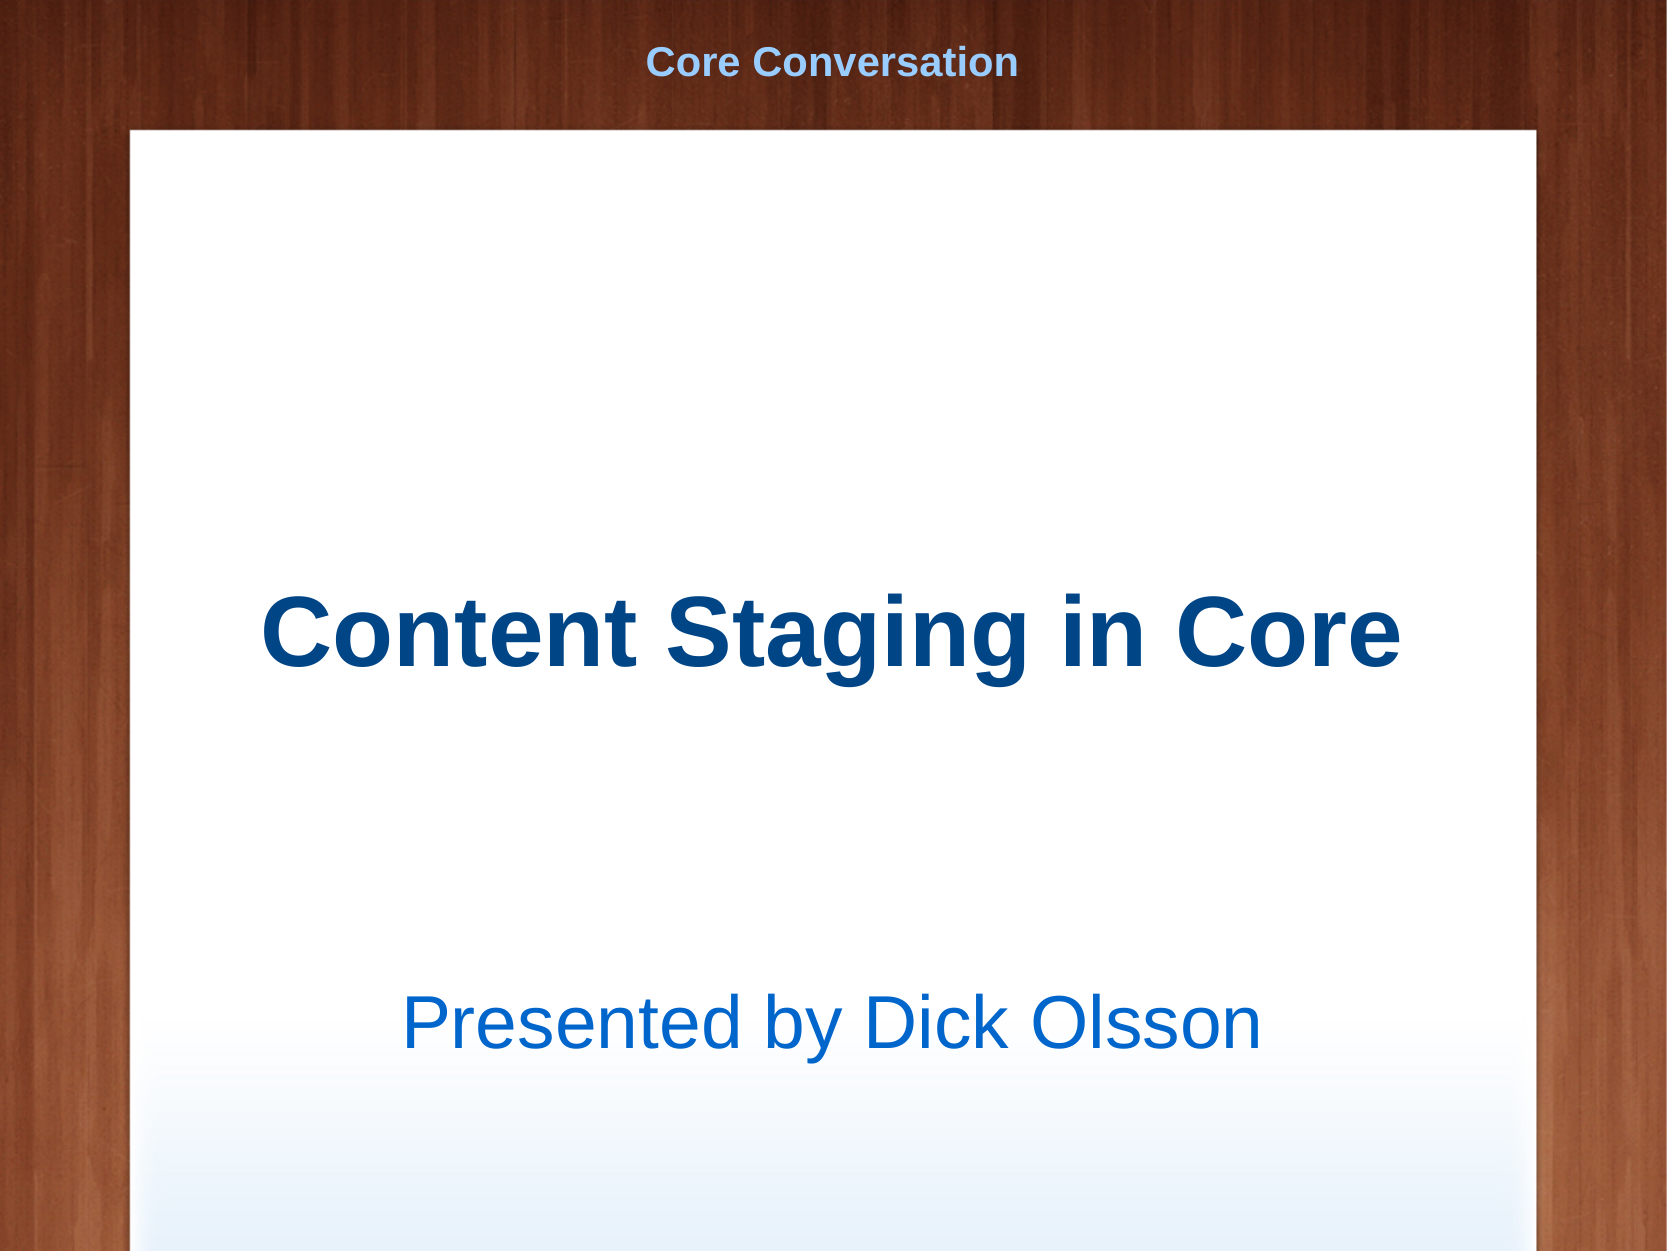

Core Conversation
Content Staging in Core
Presented by Dick Olsson